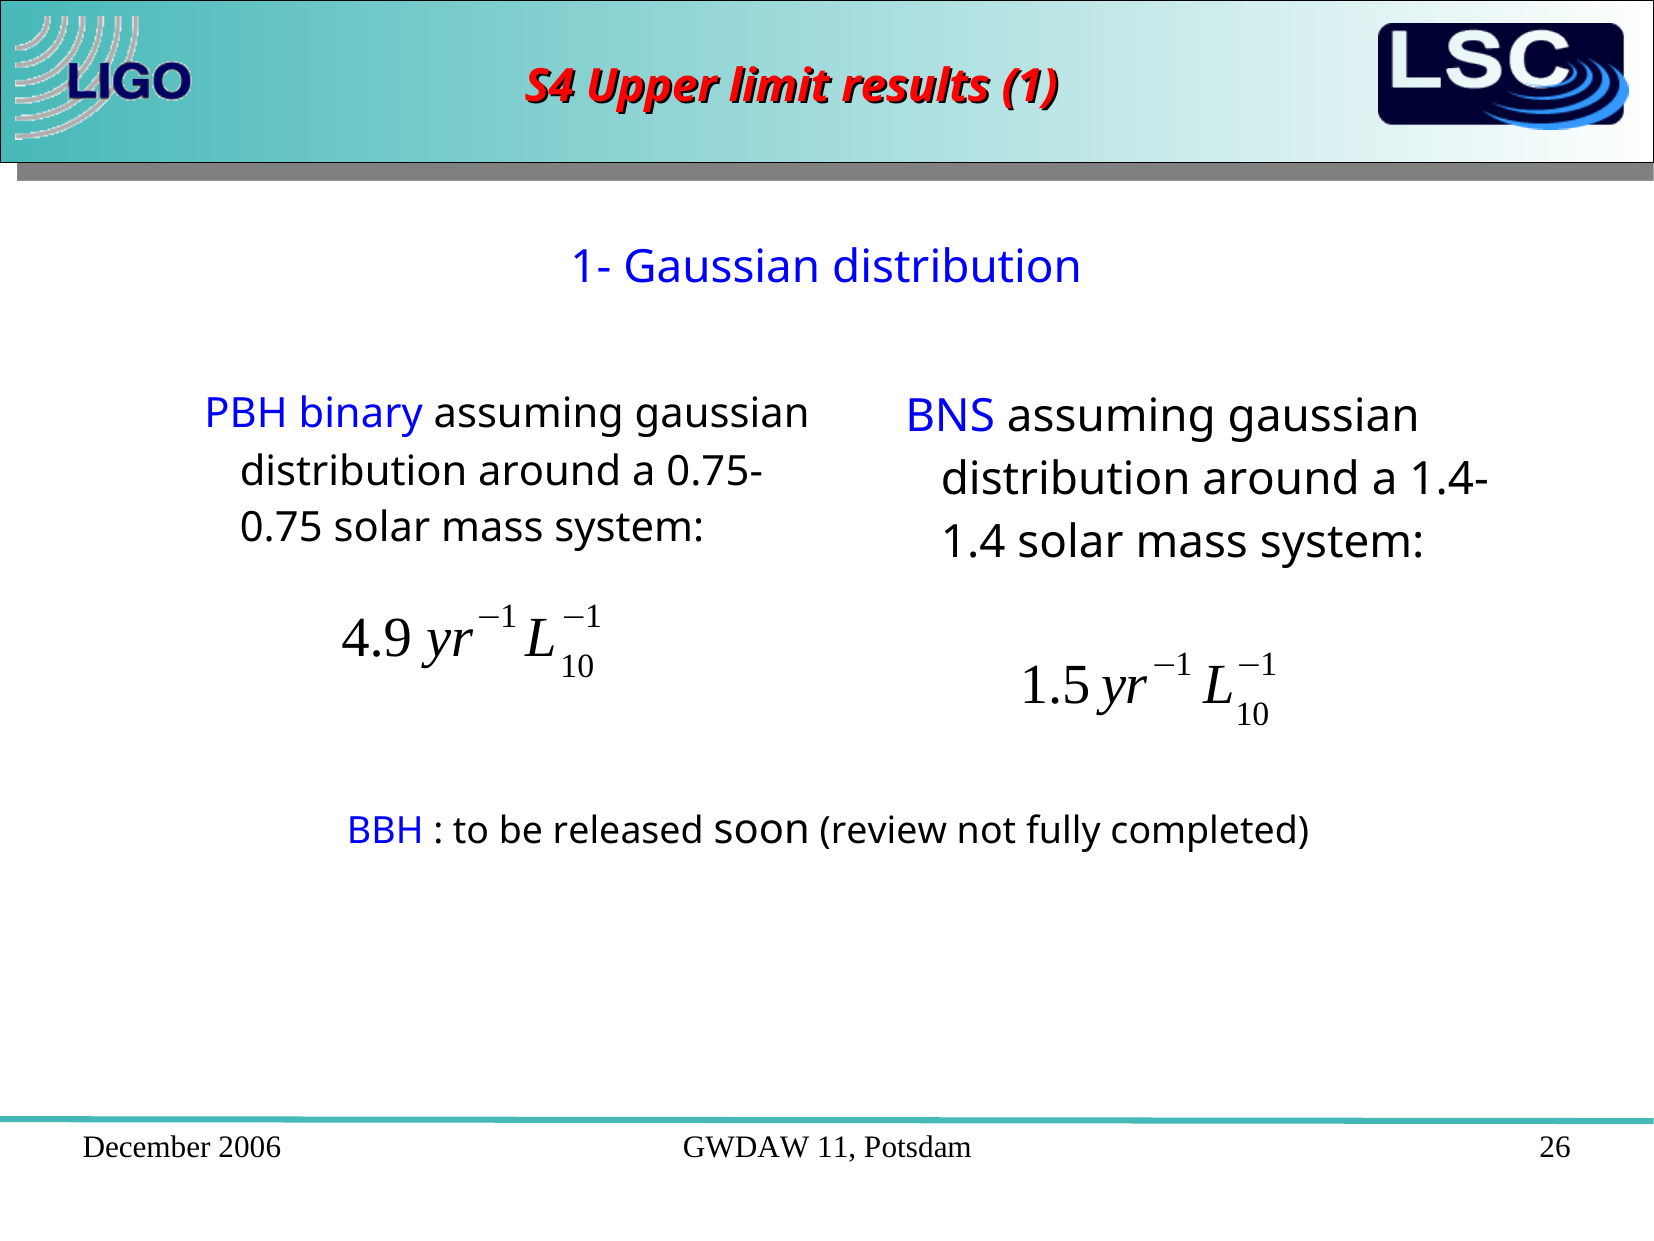

S4 Upper limit results (1)
1- Gaussian distribution
PBH binary assuming gaussian distribution around a 0.75-0.75 solar mass system:
BNS assuming gaussian distribution around a 1.4-1.4 solar mass system:
BBH : to be released soon (review not fully completed)
26